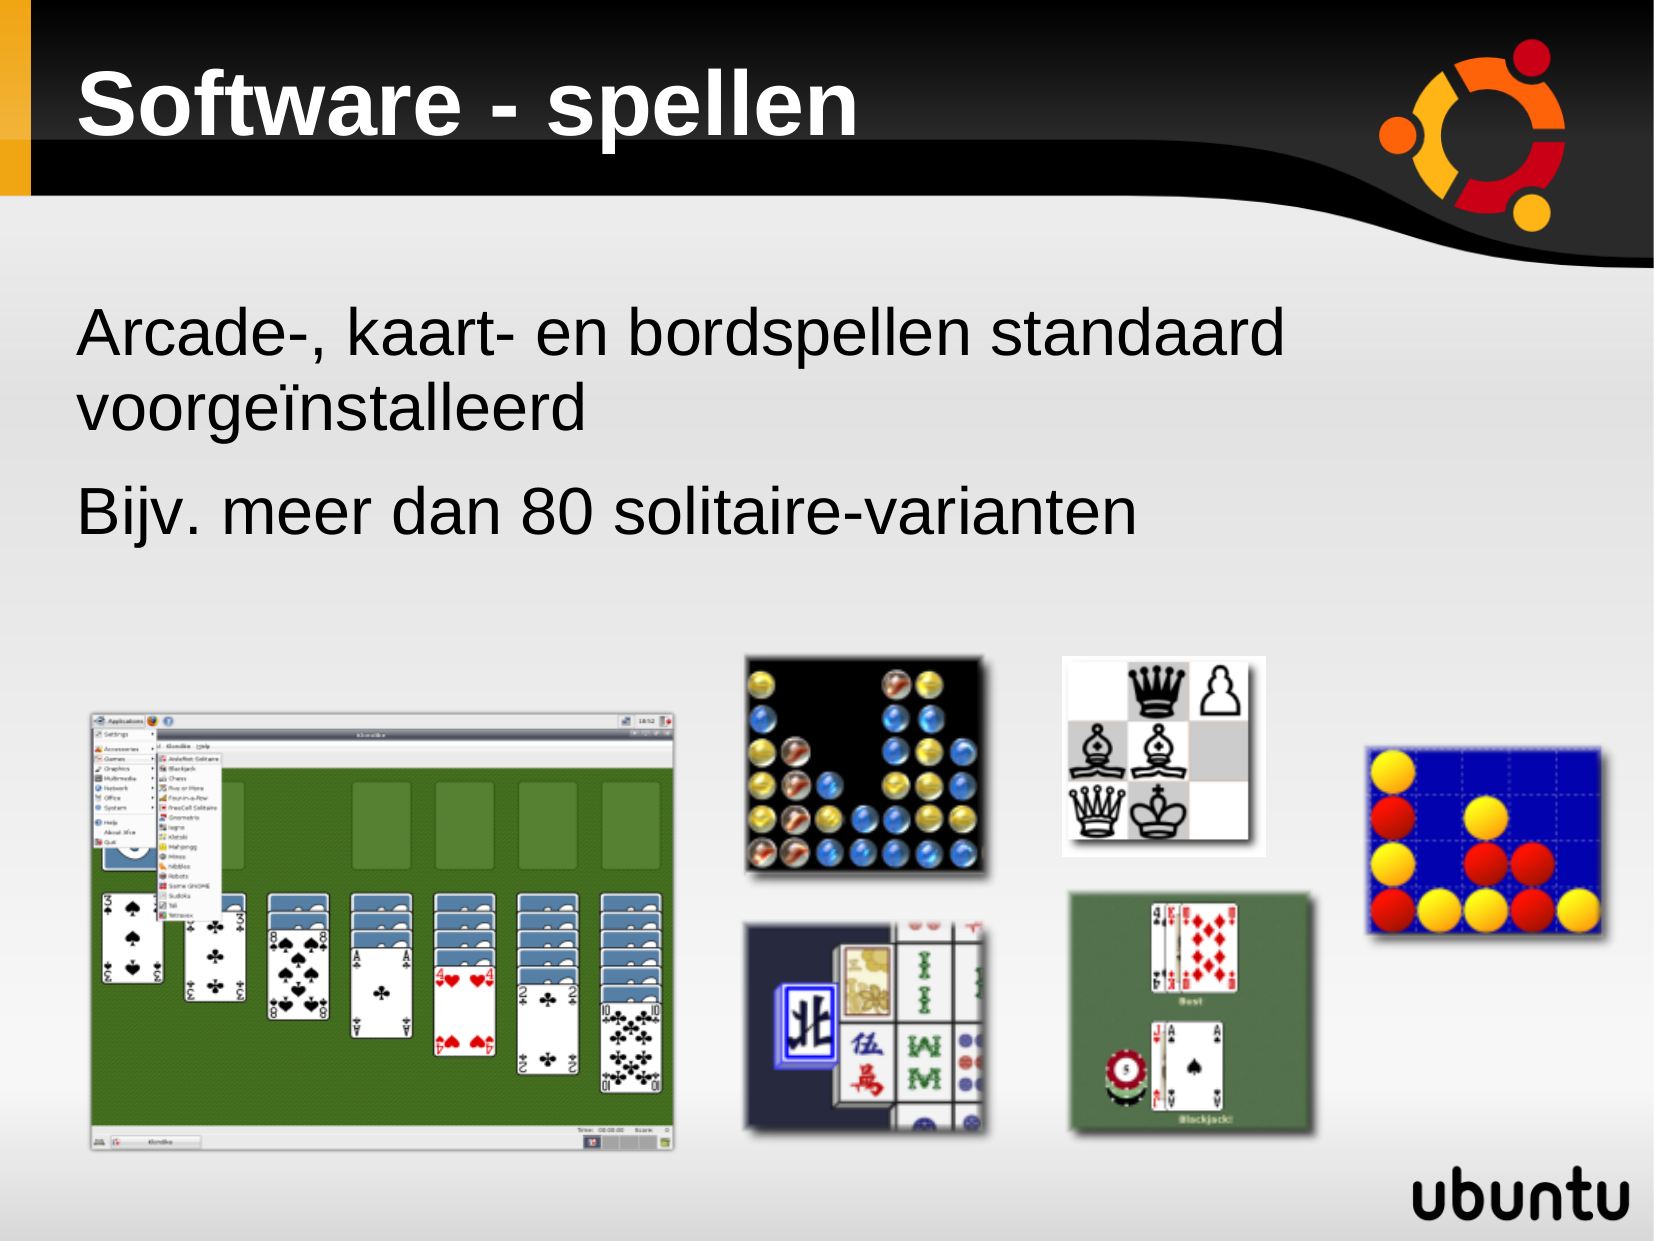

# Software - spellen
Arcade-, kaart- en bordspellen standaard voorgeïnstalleerd
Bijv. meer dan 80 solitaire-varianten